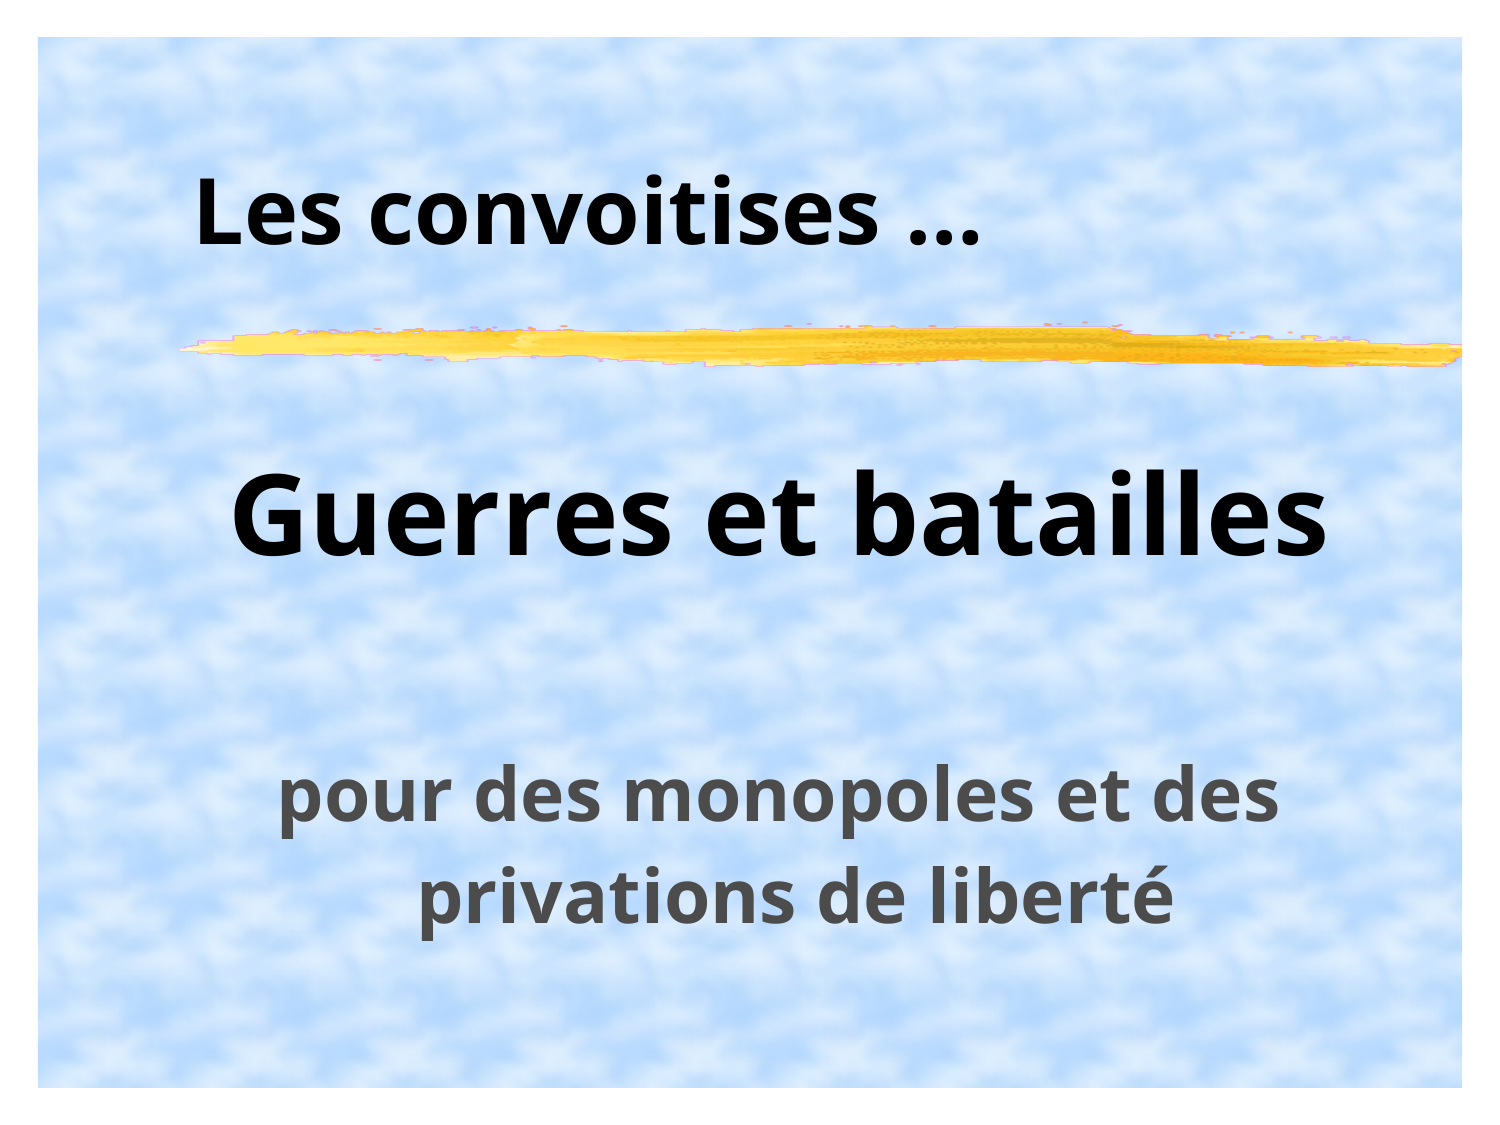

# Les convoitises …
Guerres et batailles
pour des monopoles et des privations de liberté